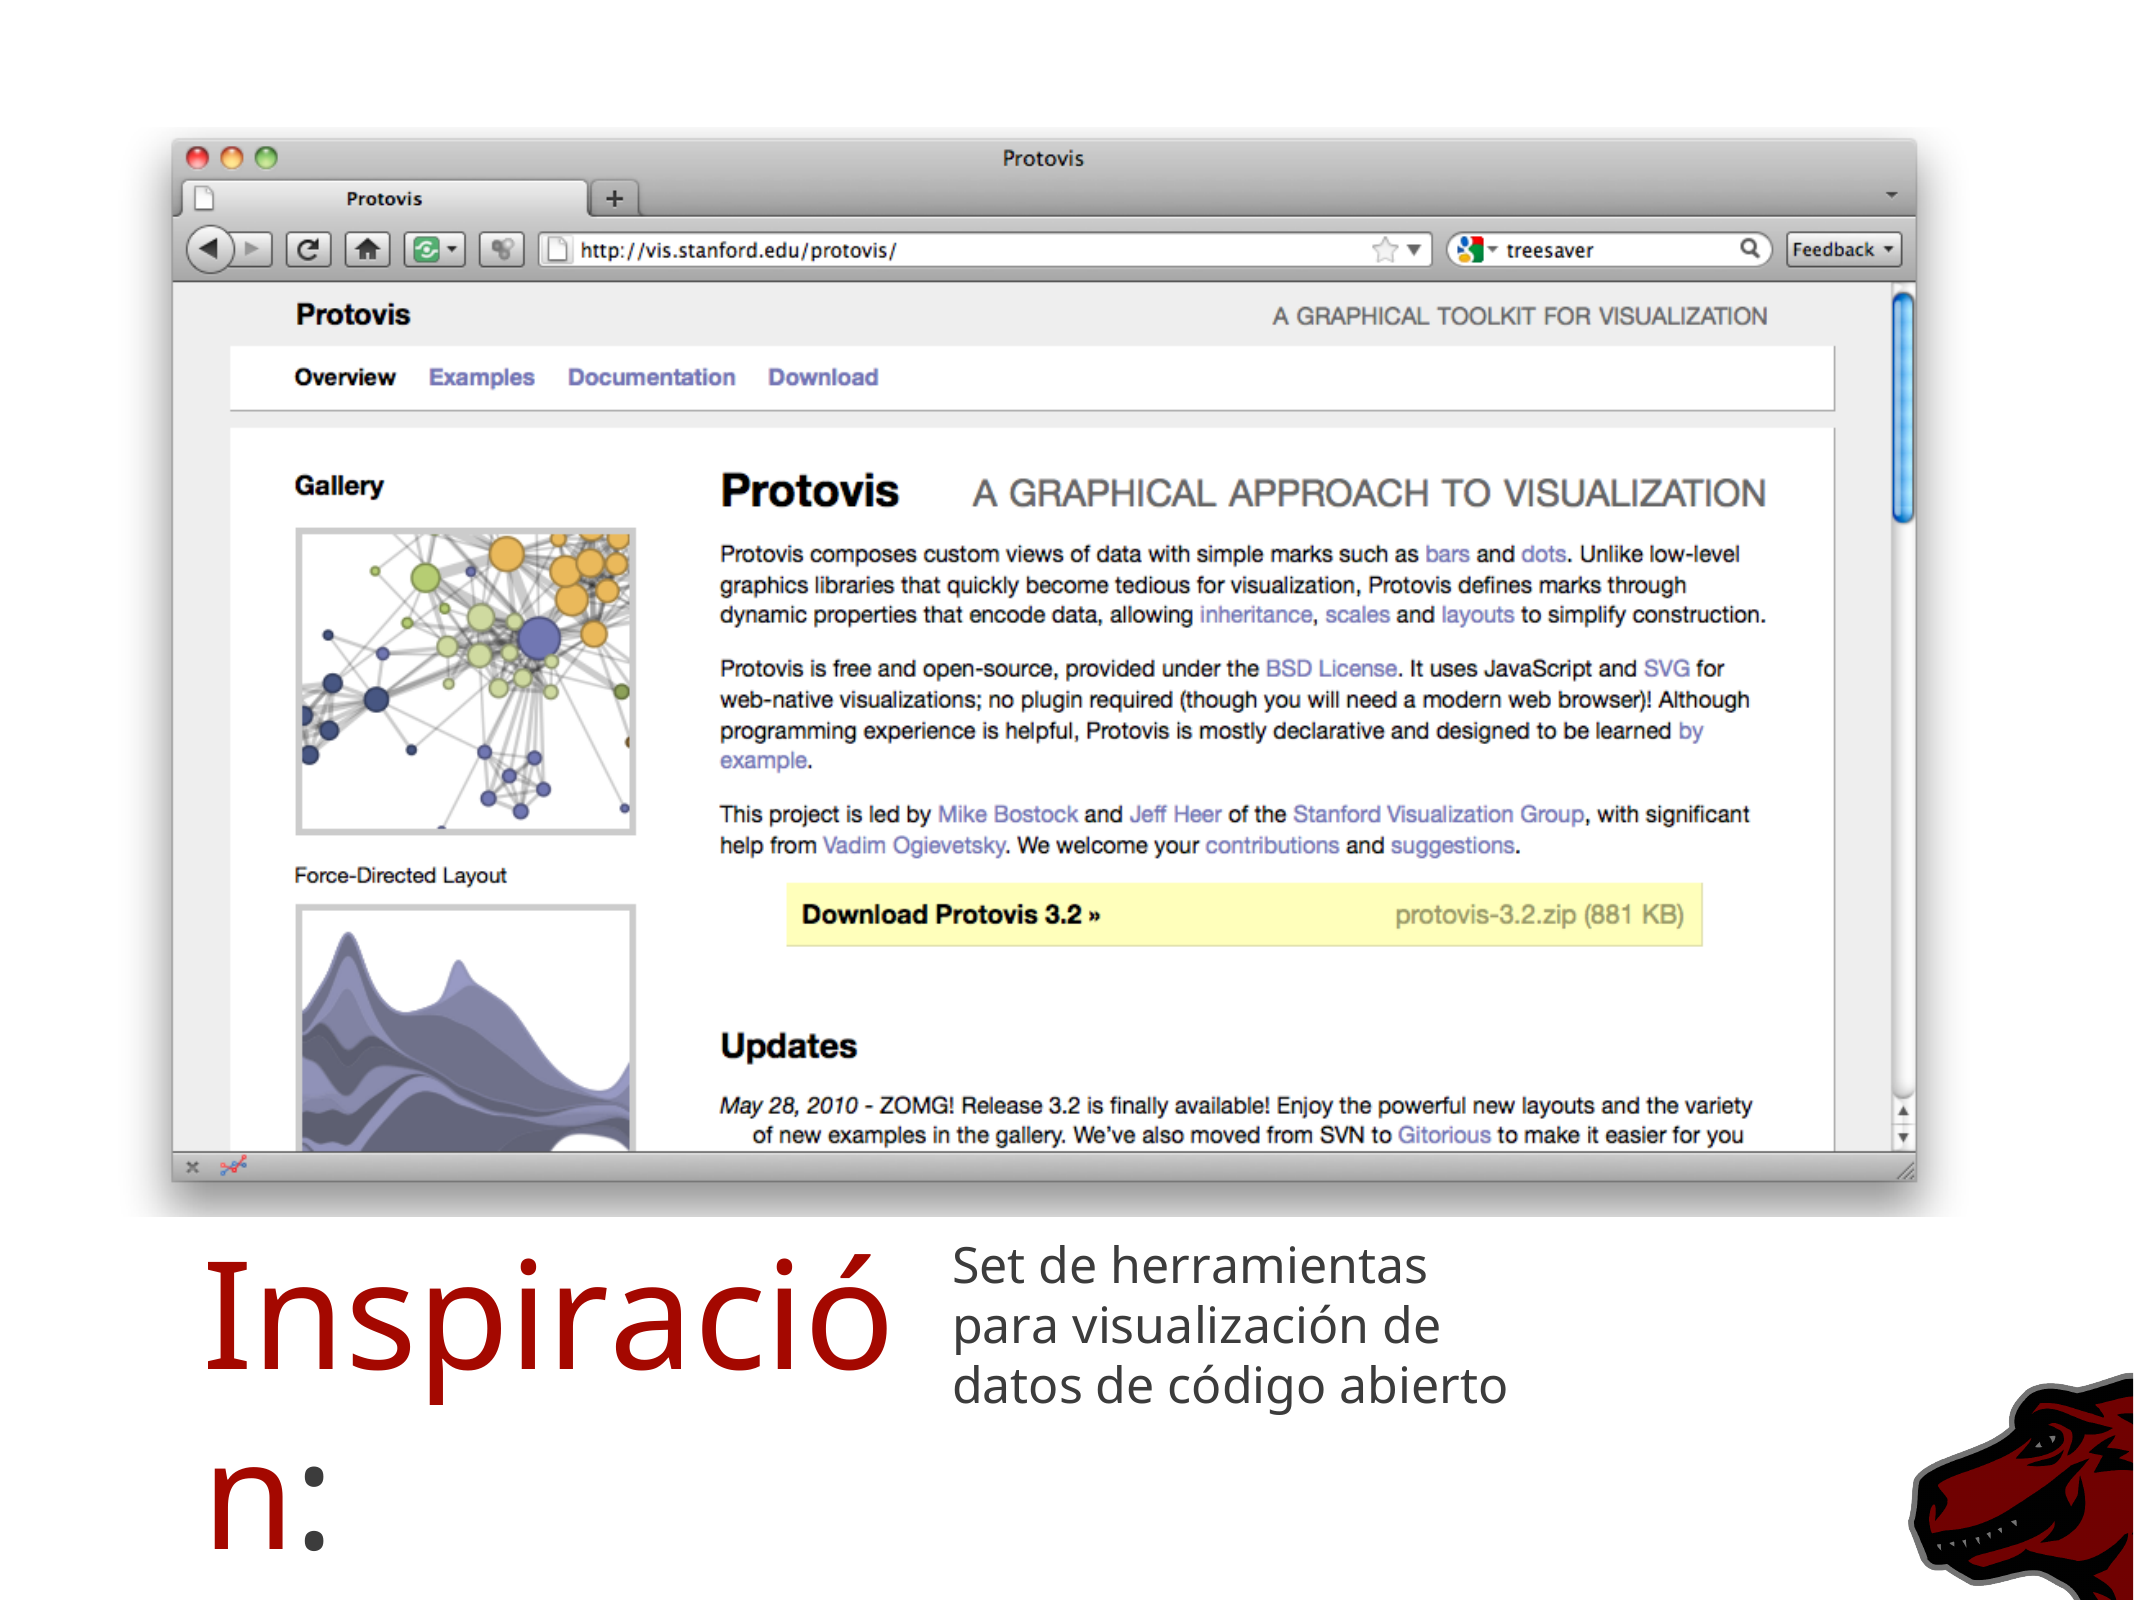

Inspiración:
Set de herramientas para visualización de datos de código abierto